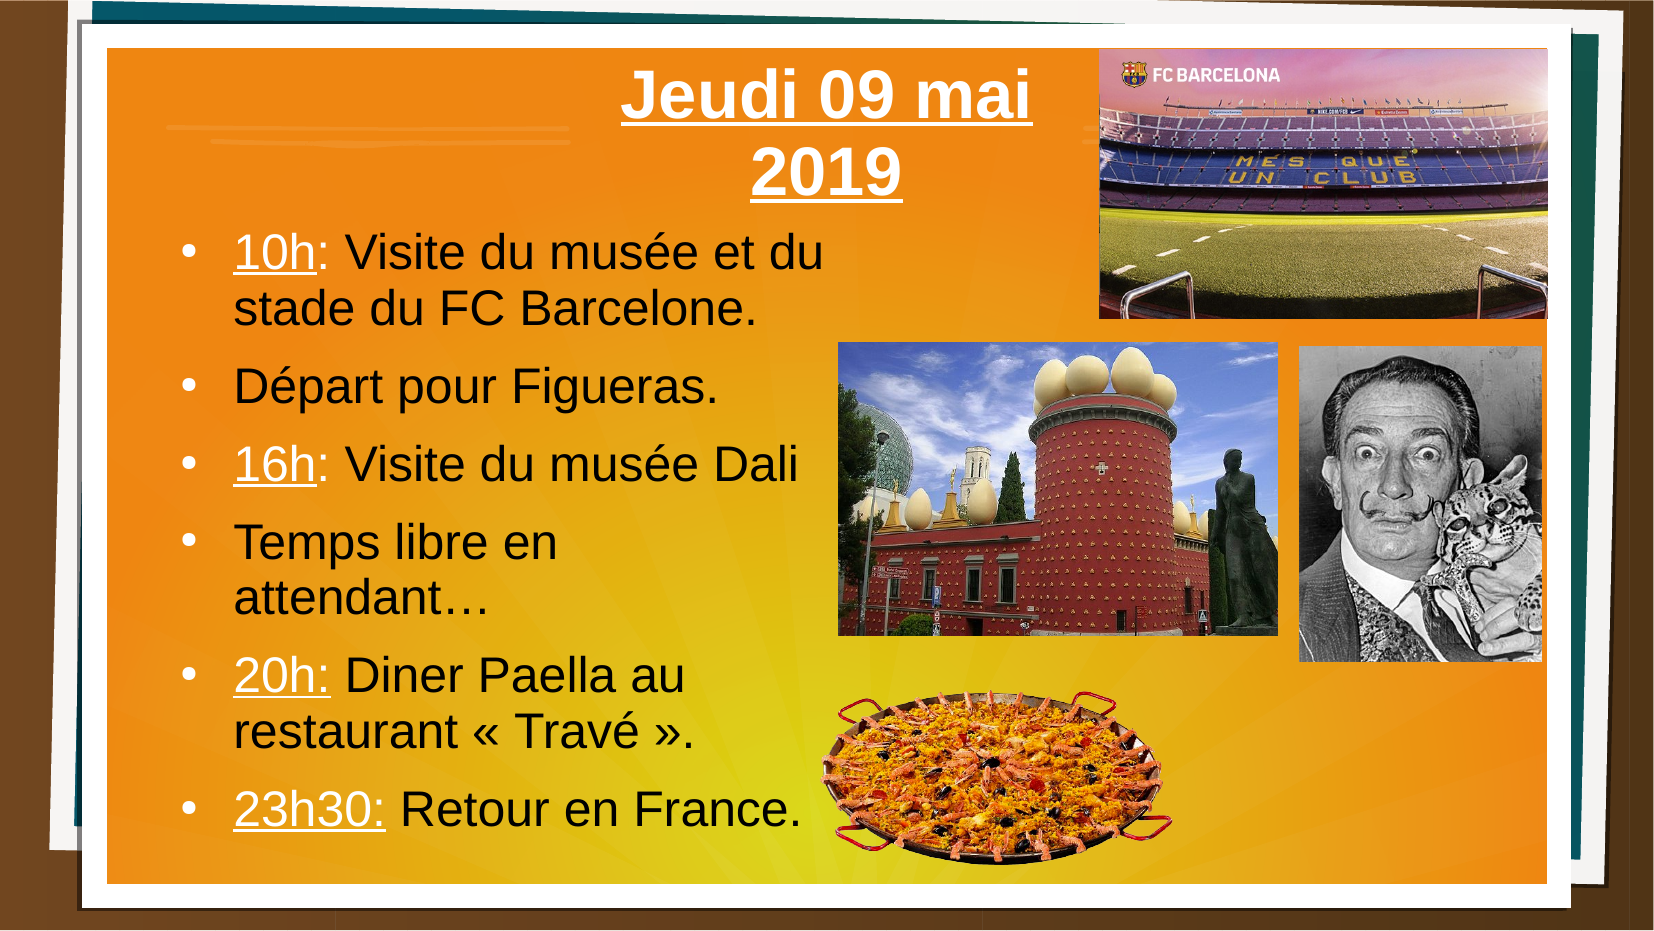

# Jeudi 09 mai 2019
10h: Visite du musée et du stade du FC Barcelone.
Départ pour Figueras.
16h: Visite du musée Dali
Temps libre en attendant…
20h: Diner Paella au restaurant « Travé ».
23h30: Retour en France.